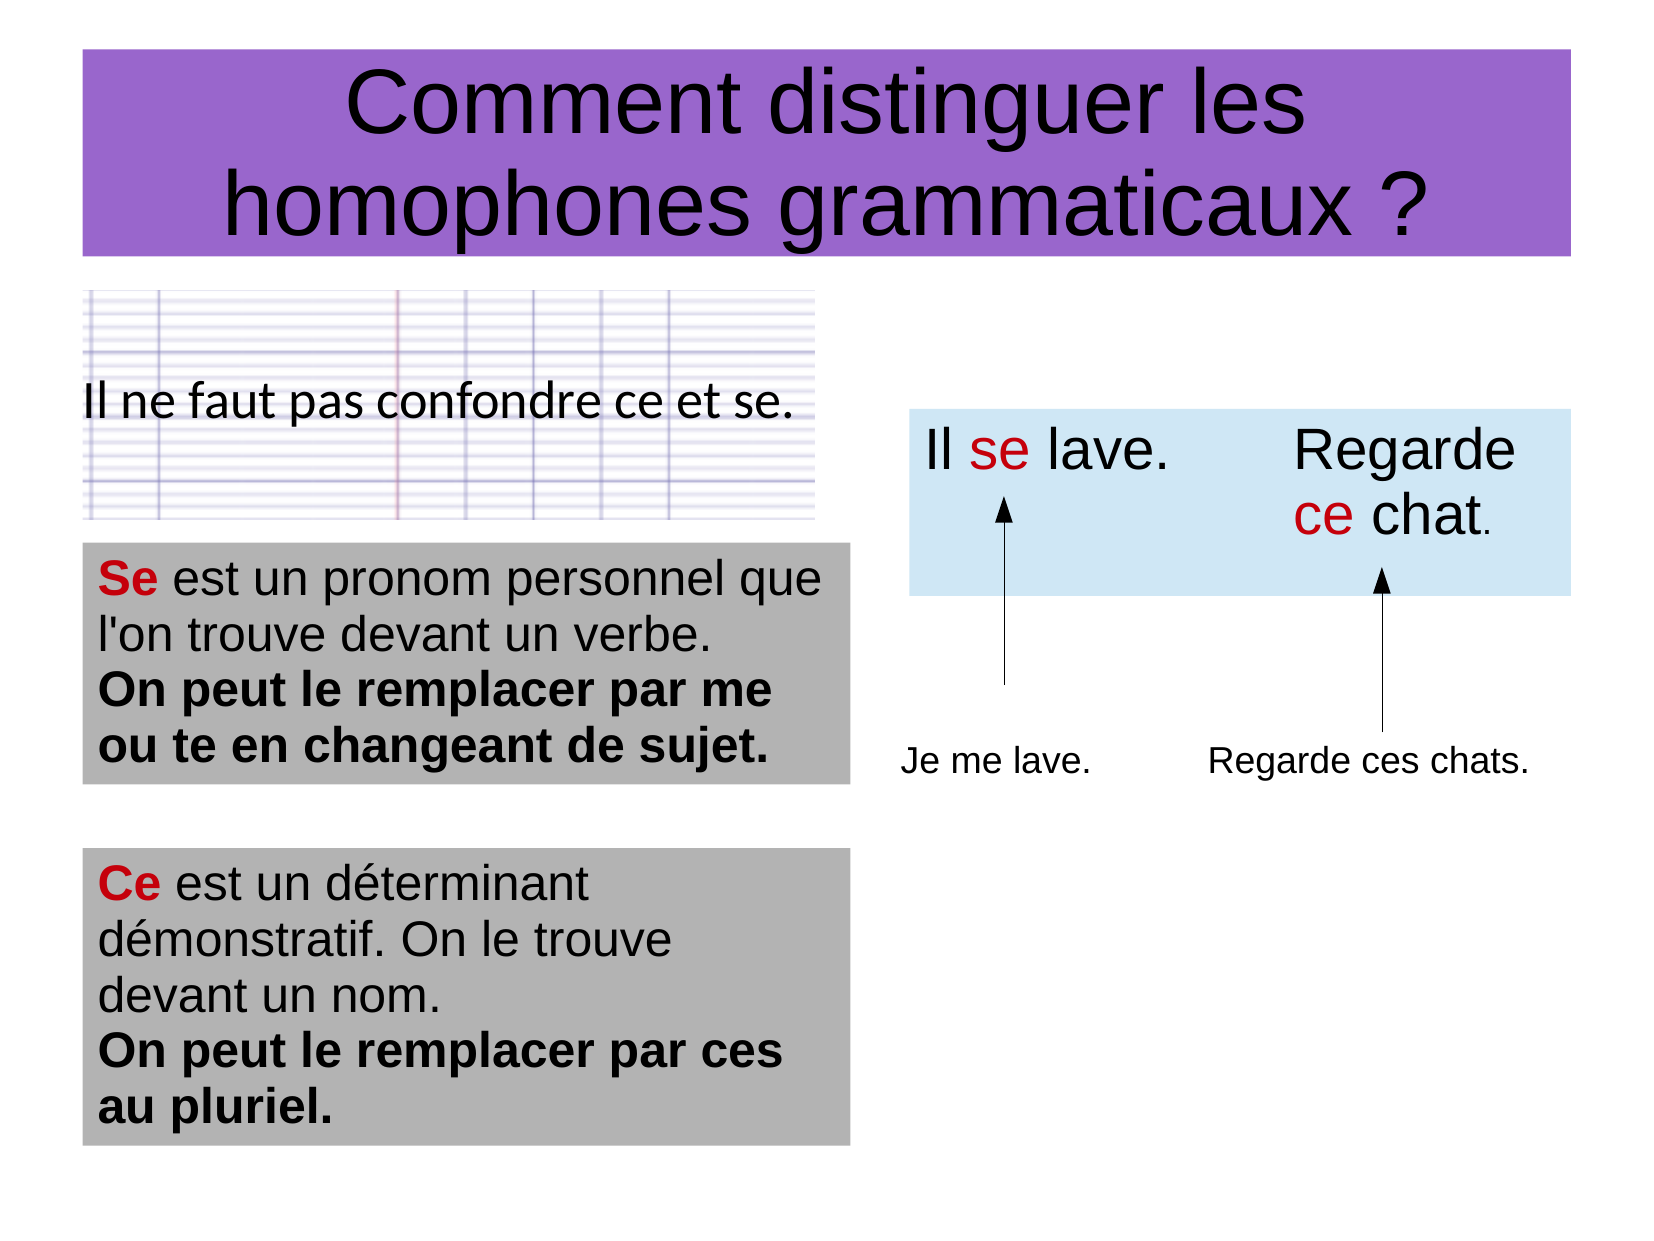

# Comment distinguer les homophones grammaticaux ?
Il ne faut pas confondre ce et se.
Il se lave.		Regarde 					ce chat.
Se est un pronom personnel que l'on trouve devant un verbe.
On peut le remplacer par me ou te en changeant de sujet.
Je me lave.
Regarde ces chats.
Ce est un déterminant démonstratif. On le trouve devant un nom.
On peut le remplacer par ces au pluriel.